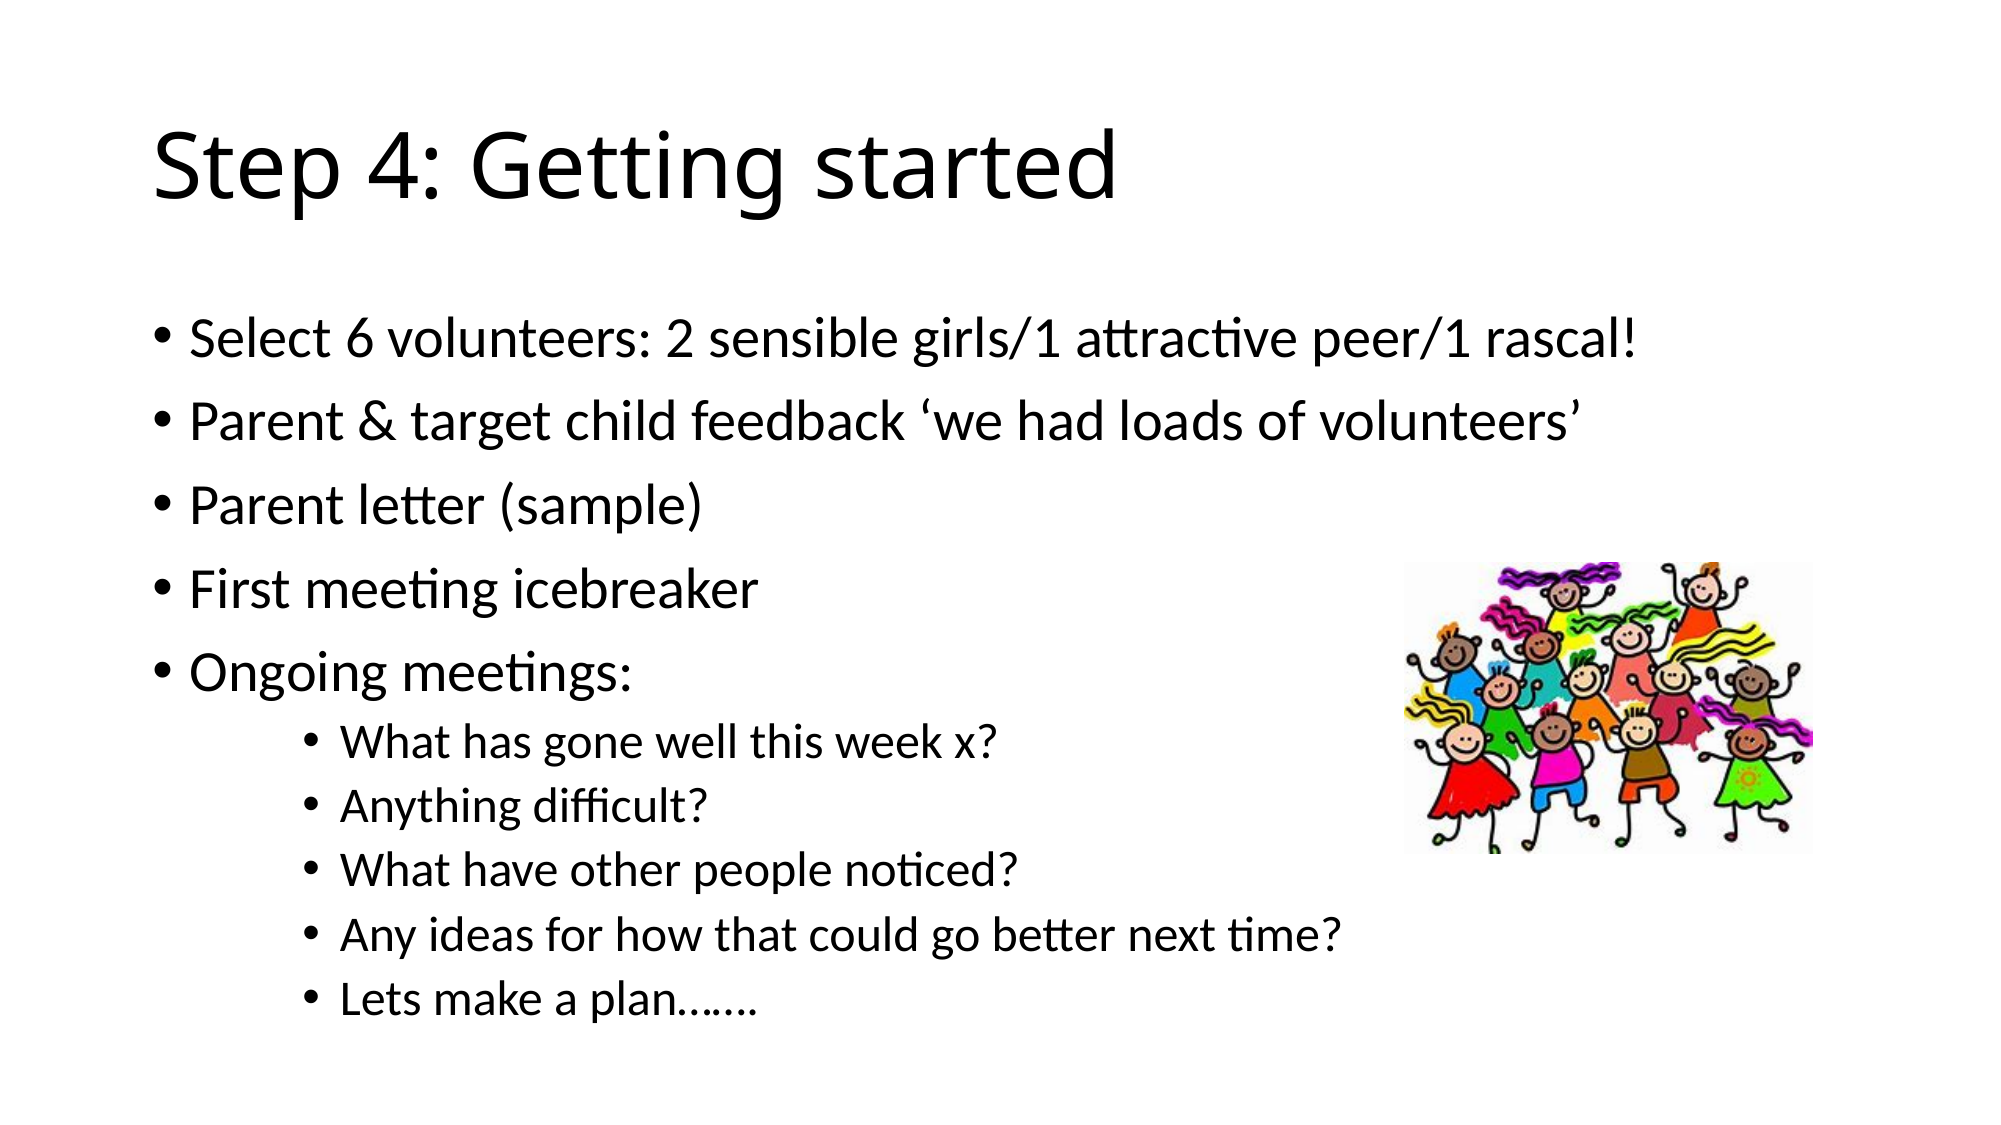

# Step 4: Getting started
Select 6 volunteers: 2 sensible girls/1 attractive peer/1 rascal!
Parent & target child feedback ‘we had loads of volunteers’
Parent letter (sample)
First meeting icebreaker
Ongoing meetings:
What has gone well this week x?
Anything difficult?
What have other people noticed?
Any ideas for how that could go better next time?
Lets make a plan…….